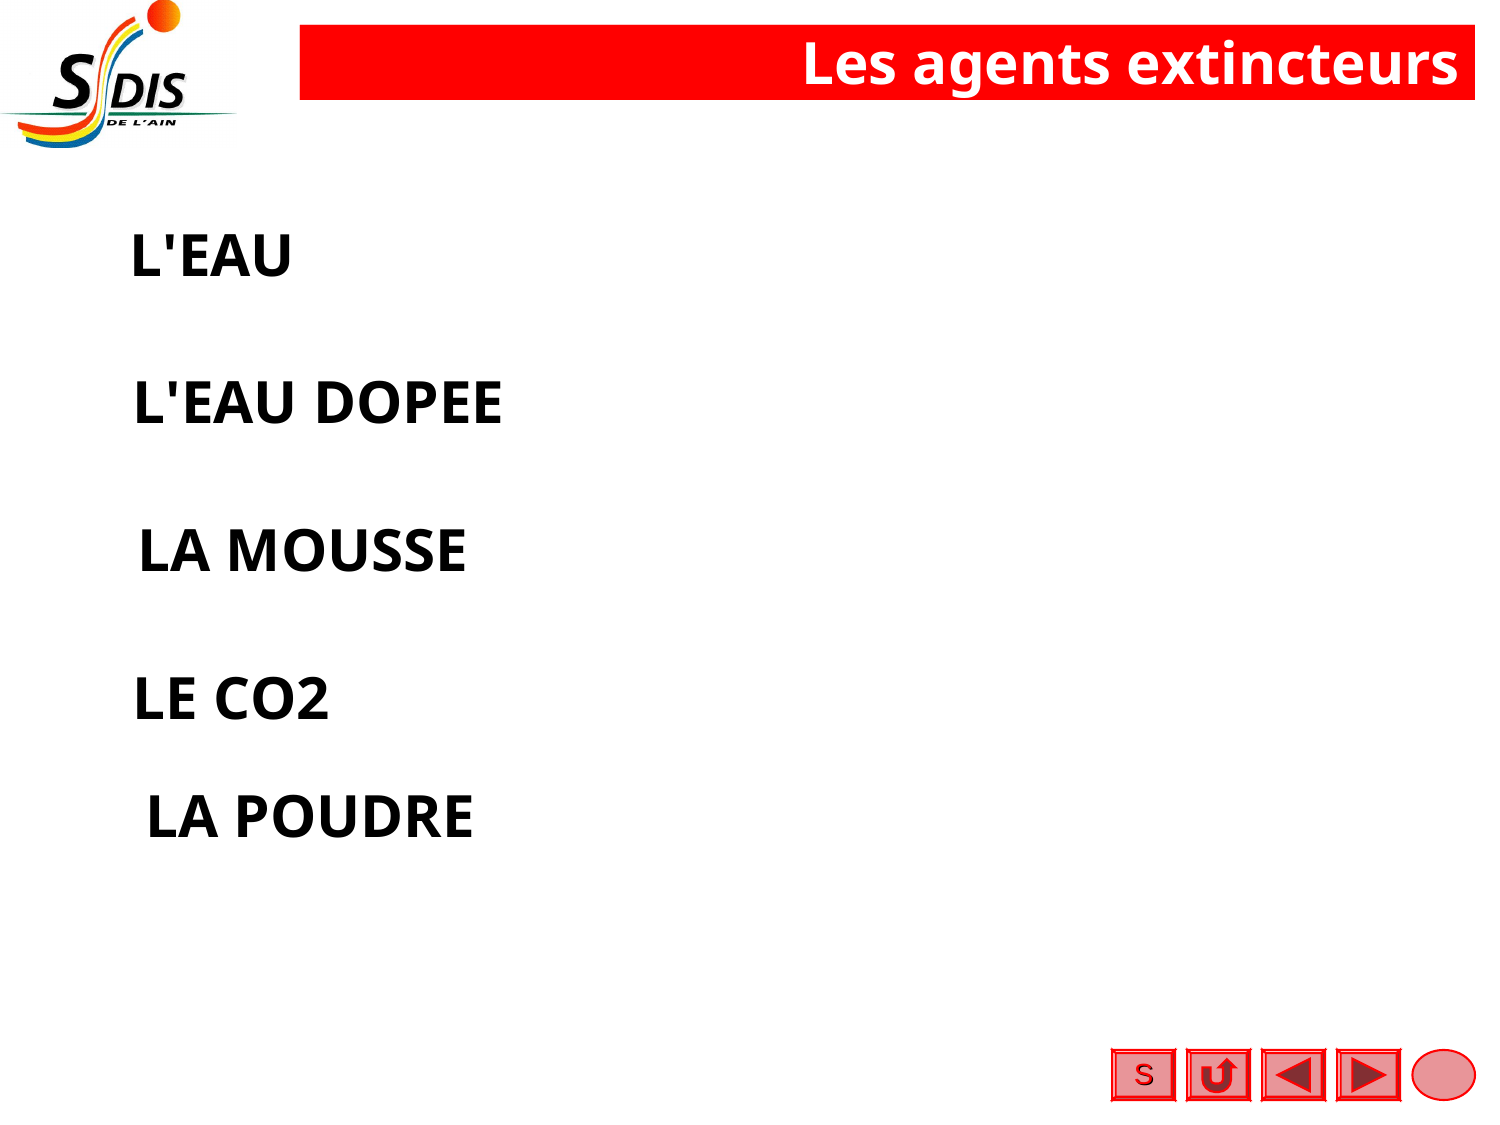

Les agents extincteurs
L'EAU
L'EAU DOPEE
 LA MOUSSE
LE CO2
LA POUDRE